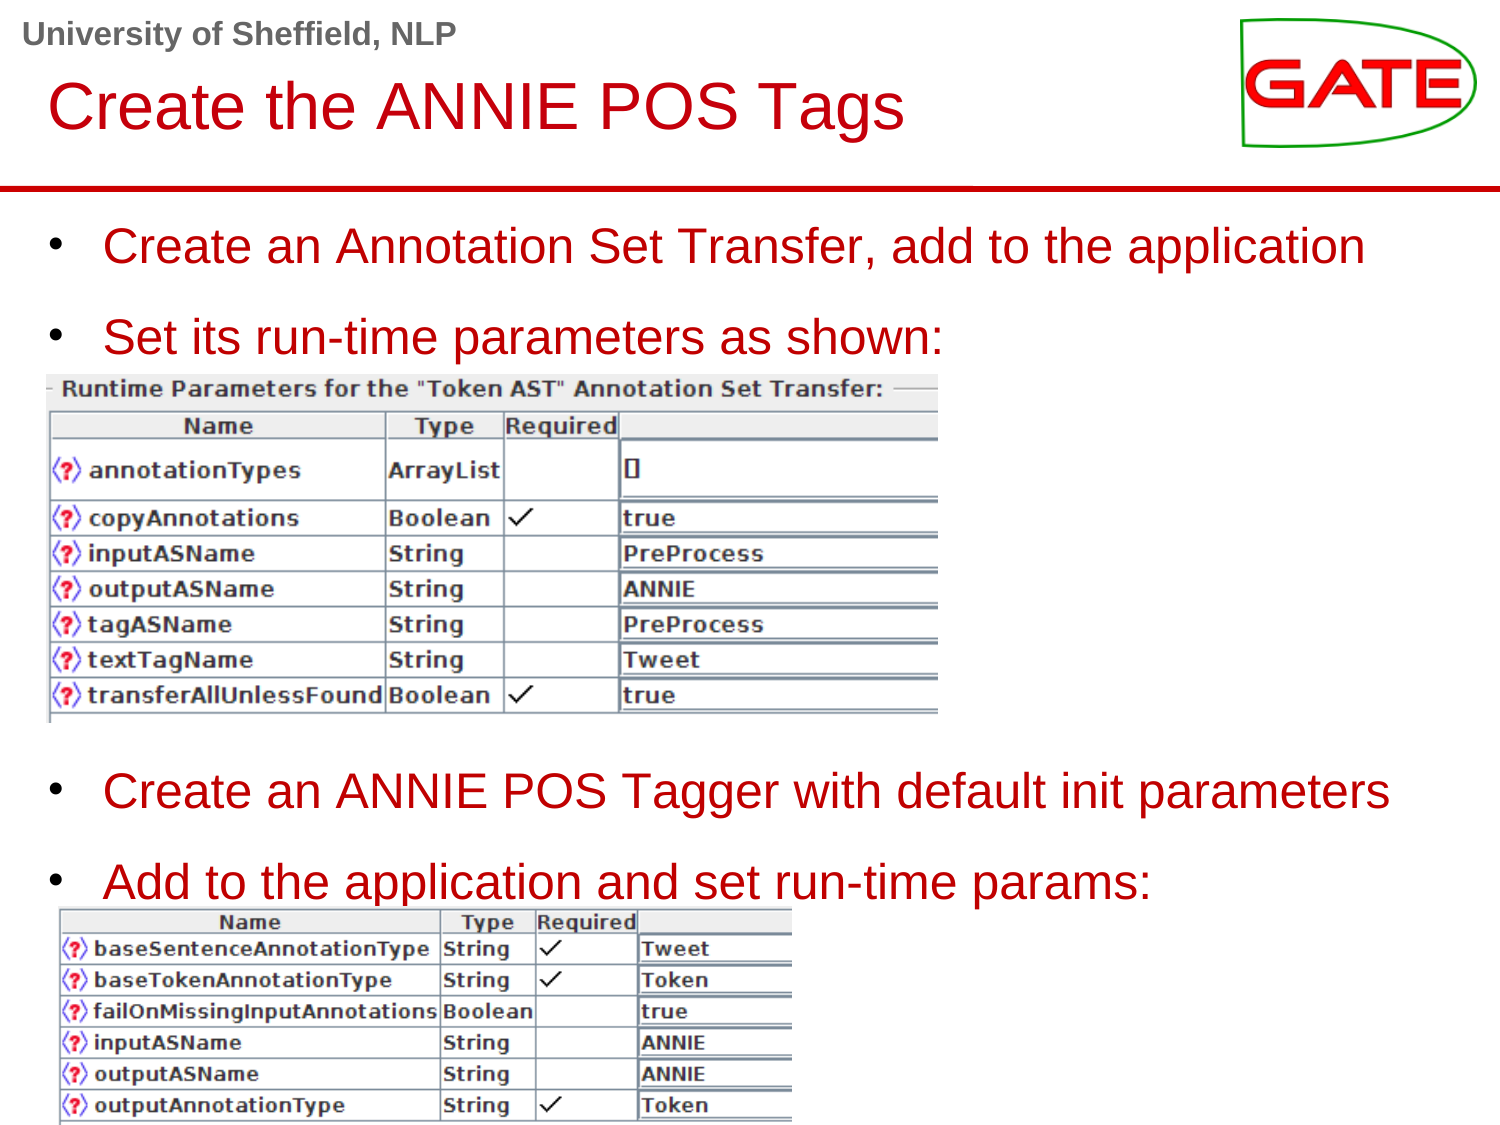

Create the ANNIE POS Tags
Create an Annotation Set Transfer, add to the application
Set its run-time parameters as shown:
Create an ANNIE POS Tagger with default init parameters
Add to the application and set run-time params: